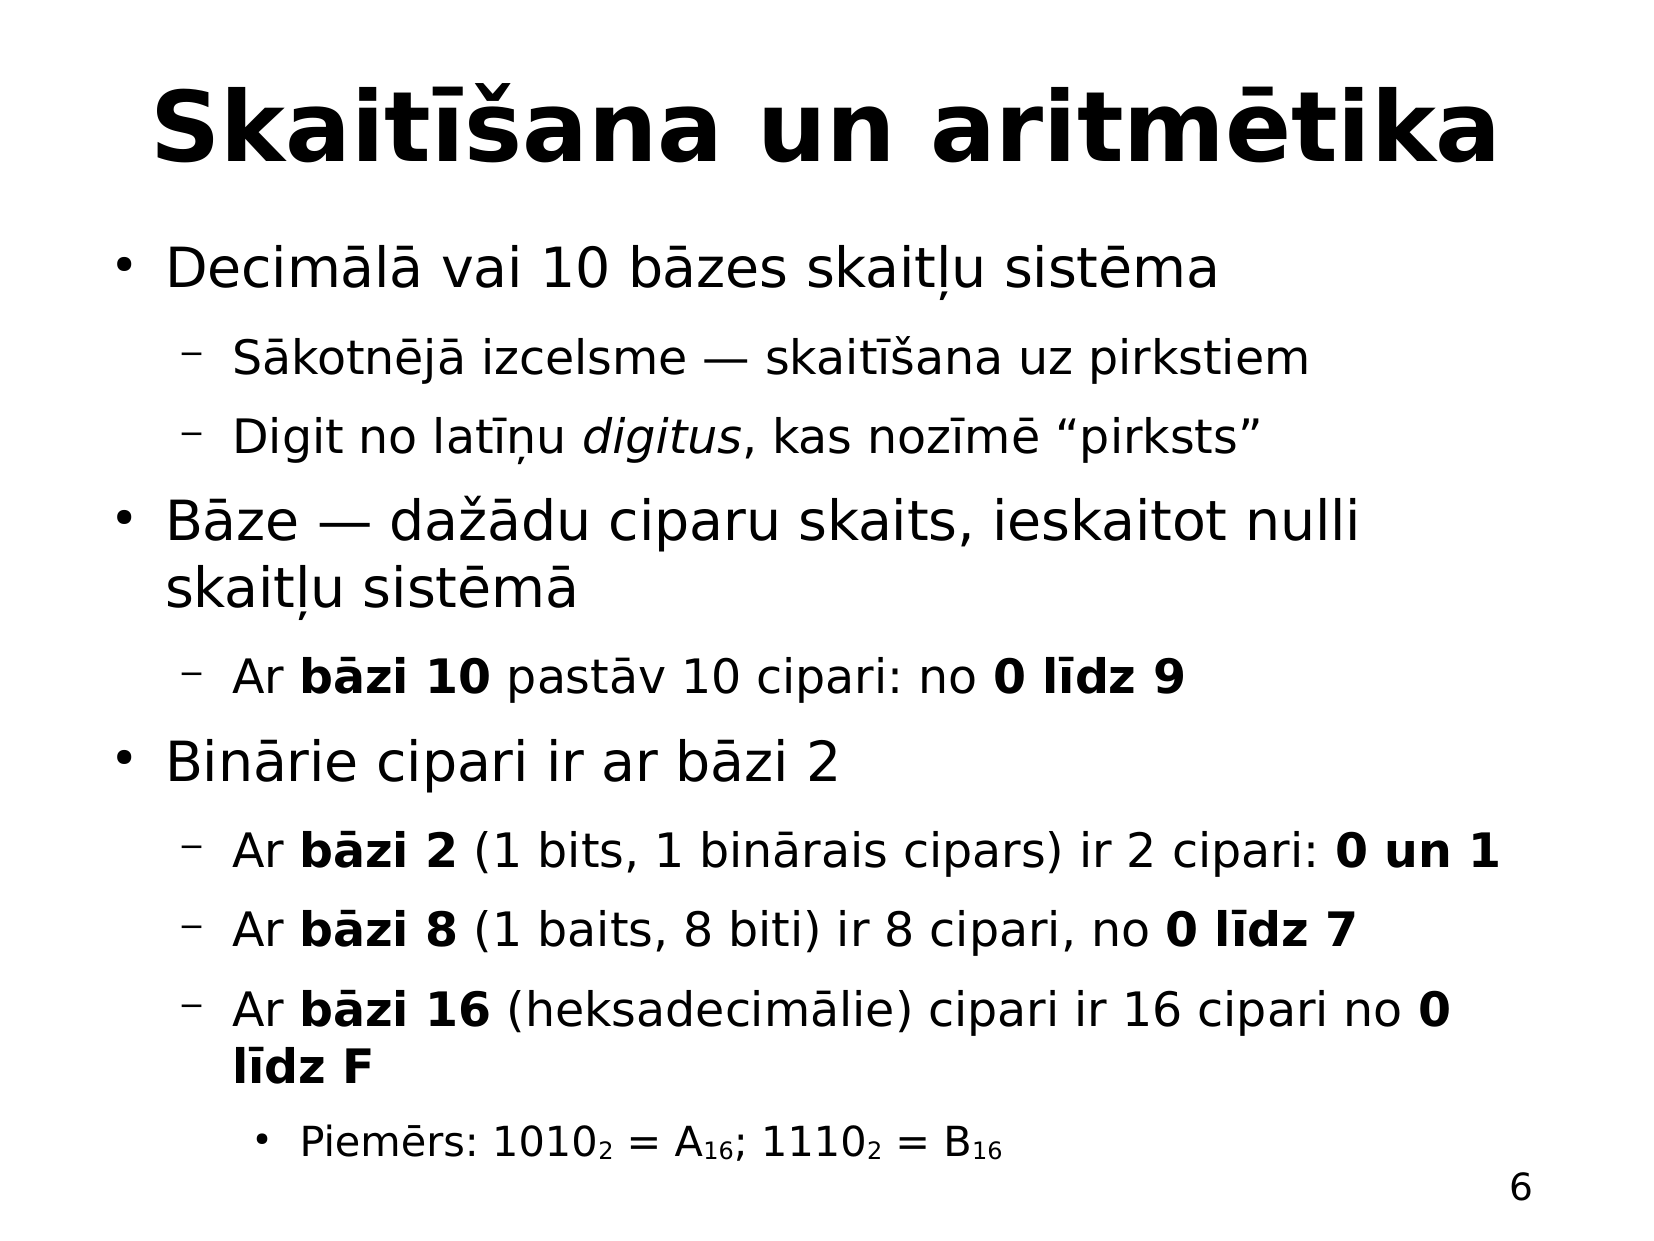

# Skaitīšana un aritmētika
Decimālā vai 10 bāzes skaitļu sistēma
Sākotnējā izcelsme — skaitīšana uz pirkstiem
Digit no latīņu digitus, kas nozīmē “pirksts”
Bāze — dažādu ciparu skaits, ieskaitot nulli skaitļu sistēmā
Ar bāzi 10 pastāv 10 cipari: no 0 līdz 9
Binārie cipari ir ar bāzi 2
Ar bāzi 2 (1 bits, 1 binārais cipars) ir 2 cipari: 0 un 1
Ar bāzi 8 (1 baits, 8 biti) ir 8 cipari, no 0 līdz 7
Ar bāzi 16 (heksadecimālie) cipari ir 16 cipari no 0 līdz F
Piemērs: 10102 = A16; 11102 = B16